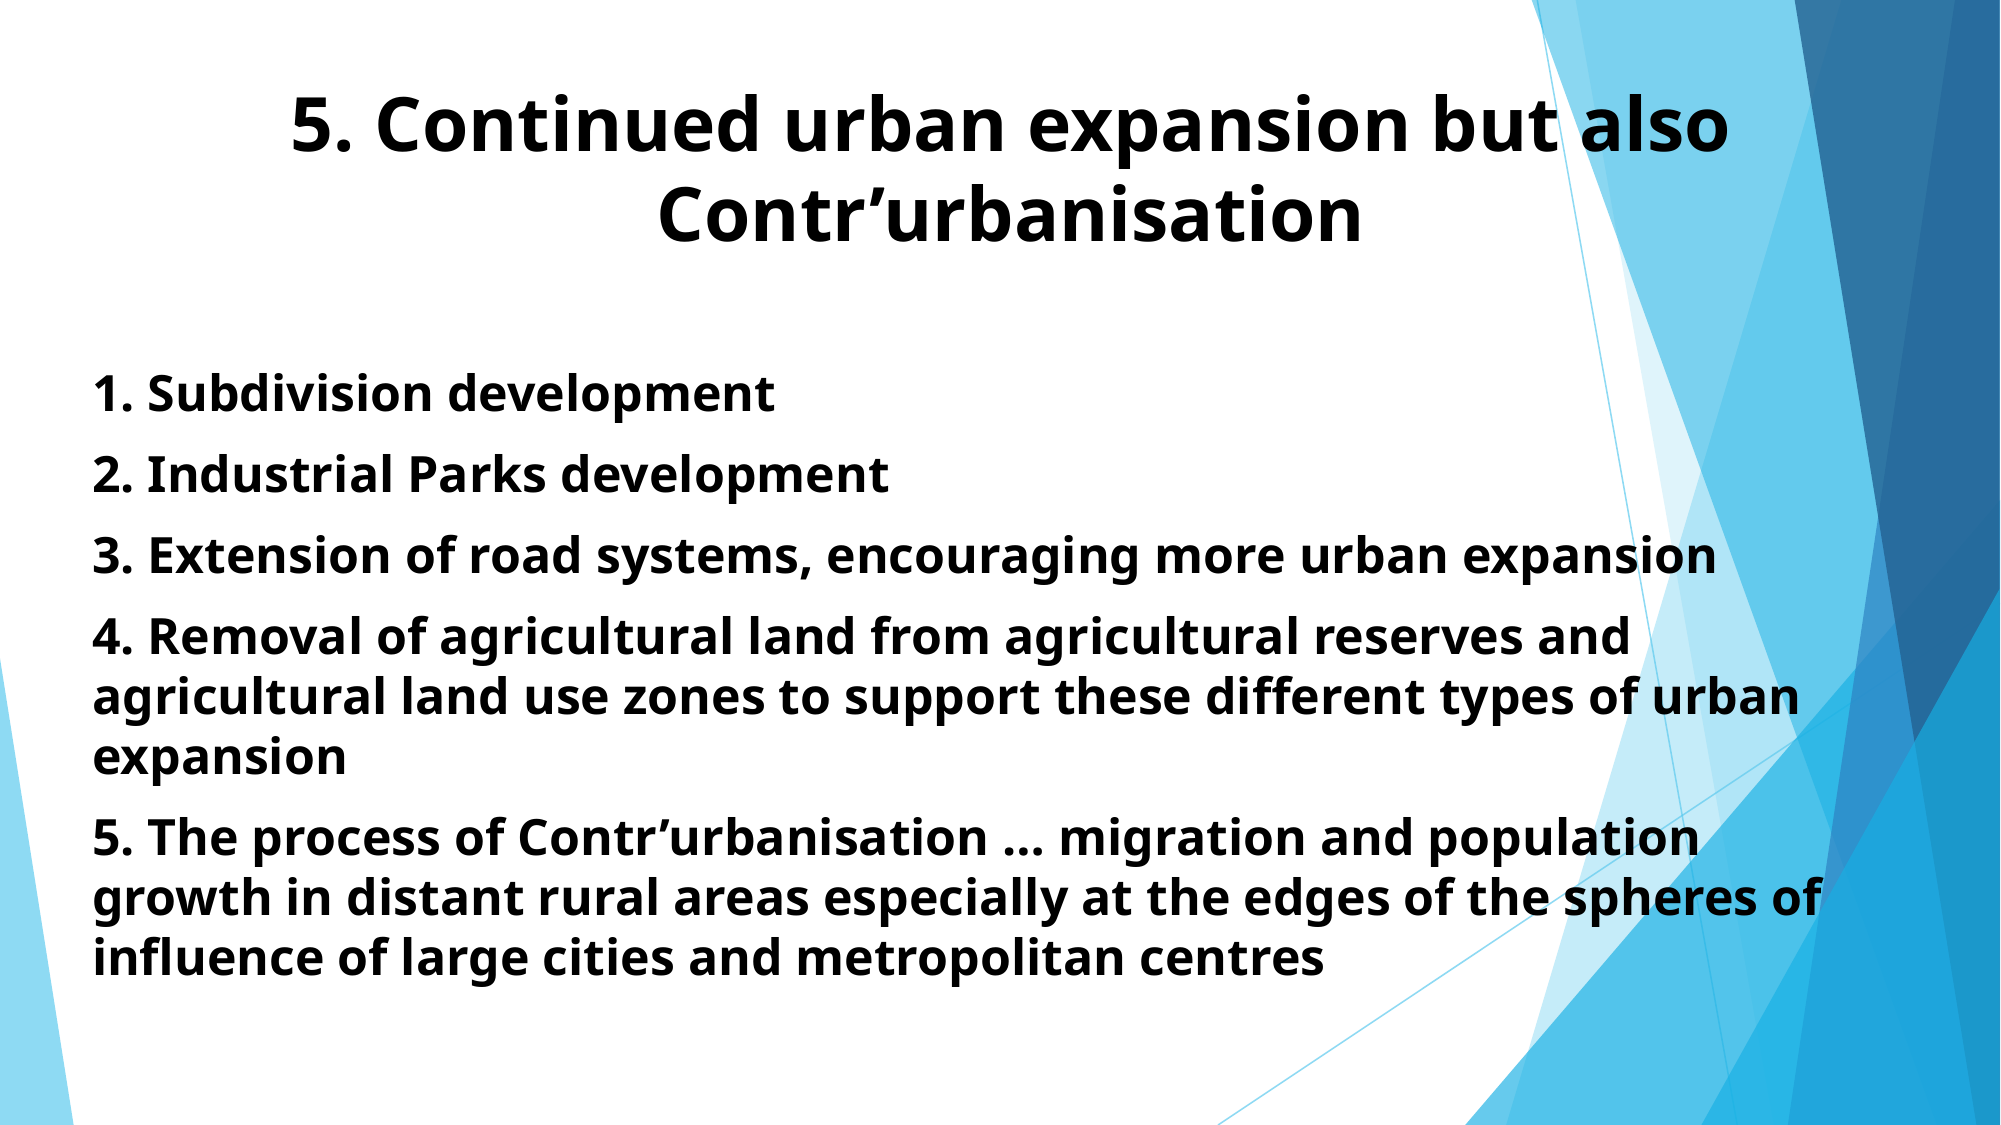

# 5. Continued urban expansion but also Contr’urbanisation
1. Subdivision development
2. Industrial Parks development
3. Extension of road systems, encouraging more urban expansion
4. Removal of agricultural land from agricultural reserves and agricultural land use zones to support these different types of urban expansion
5. The process of Contr’urbanisation … migration and population growth in distant rural areas especially at the edges of the spheres of influence of large cities and metropolitan centres